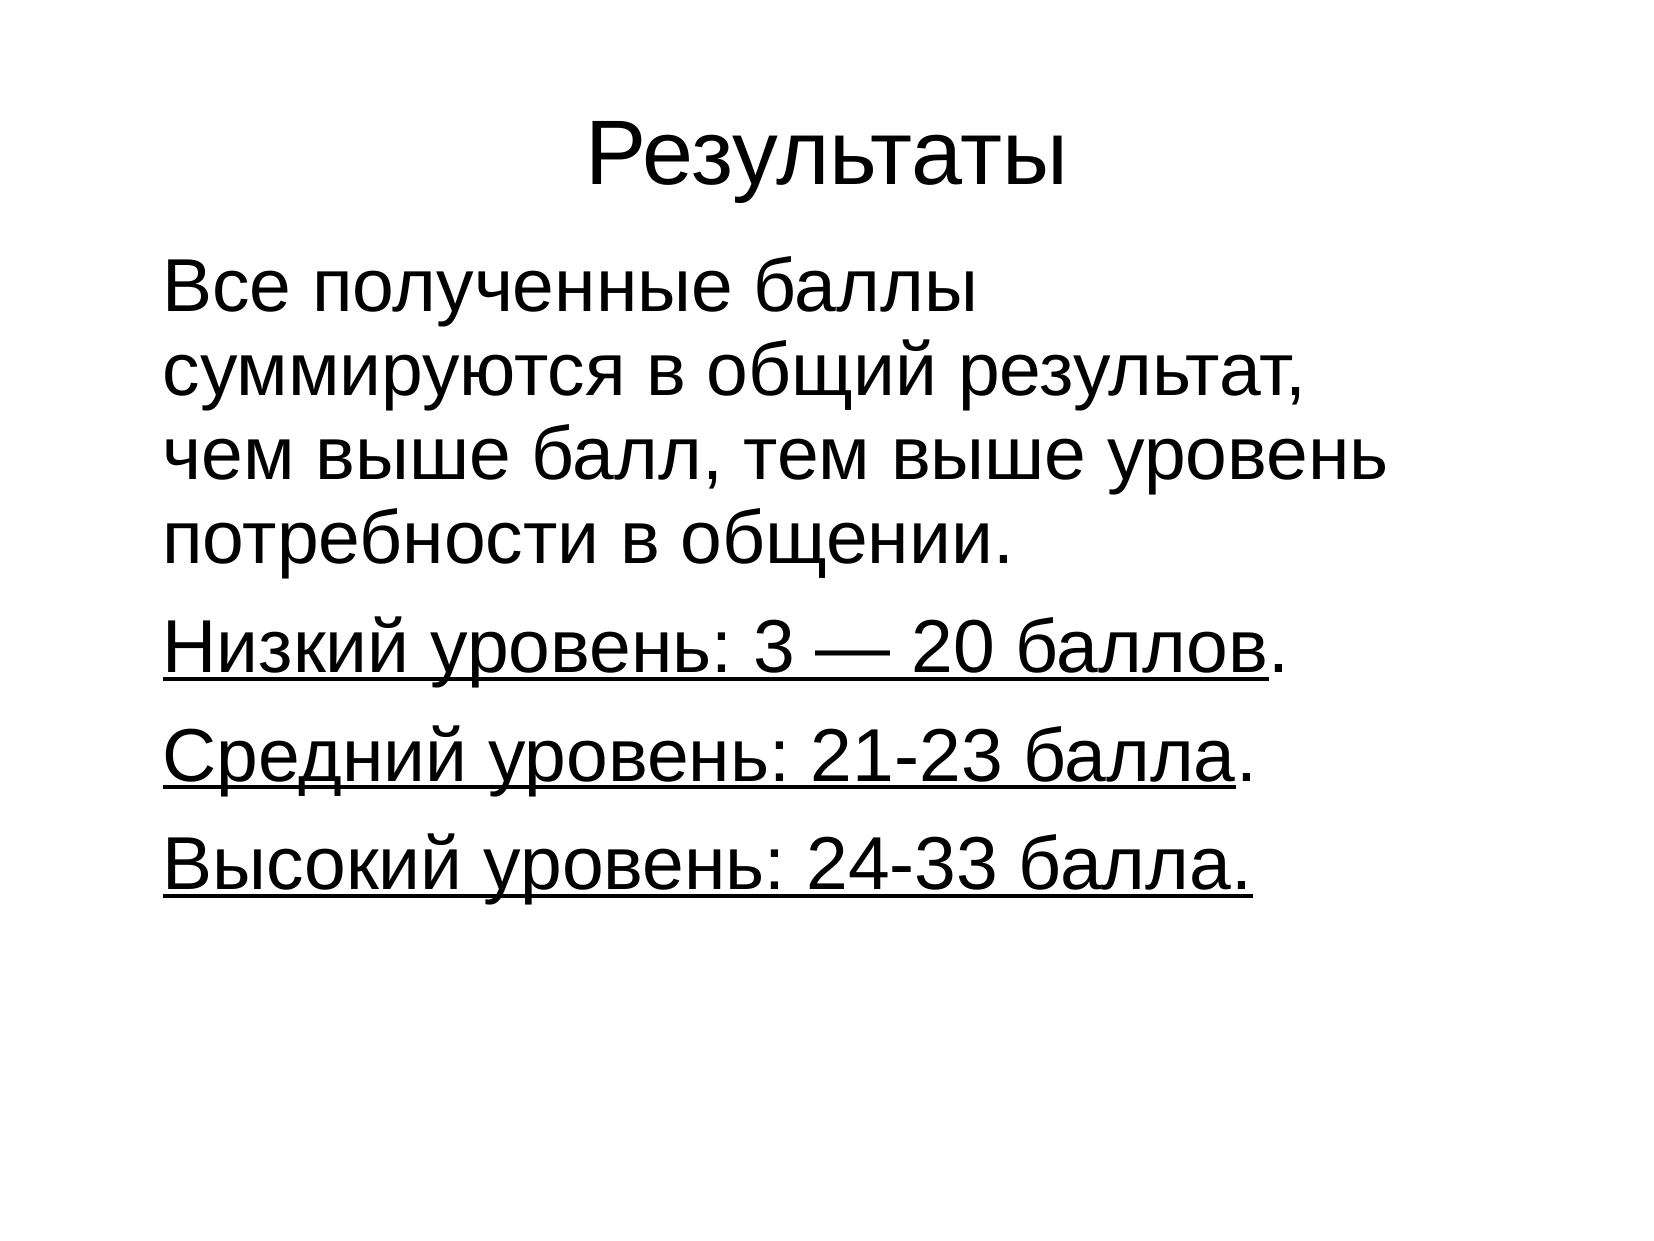

# Результаты
Все полученные баллы суммируются в общий результат, чем выше балл, тем выше уровень потребности в общении.
Низкий уровень: 3 — 20 баллов.
Средний уровень: 21-23 балла.
Высокий уровень: 24-33 балла.
| |
| --- |
| |
| --- |